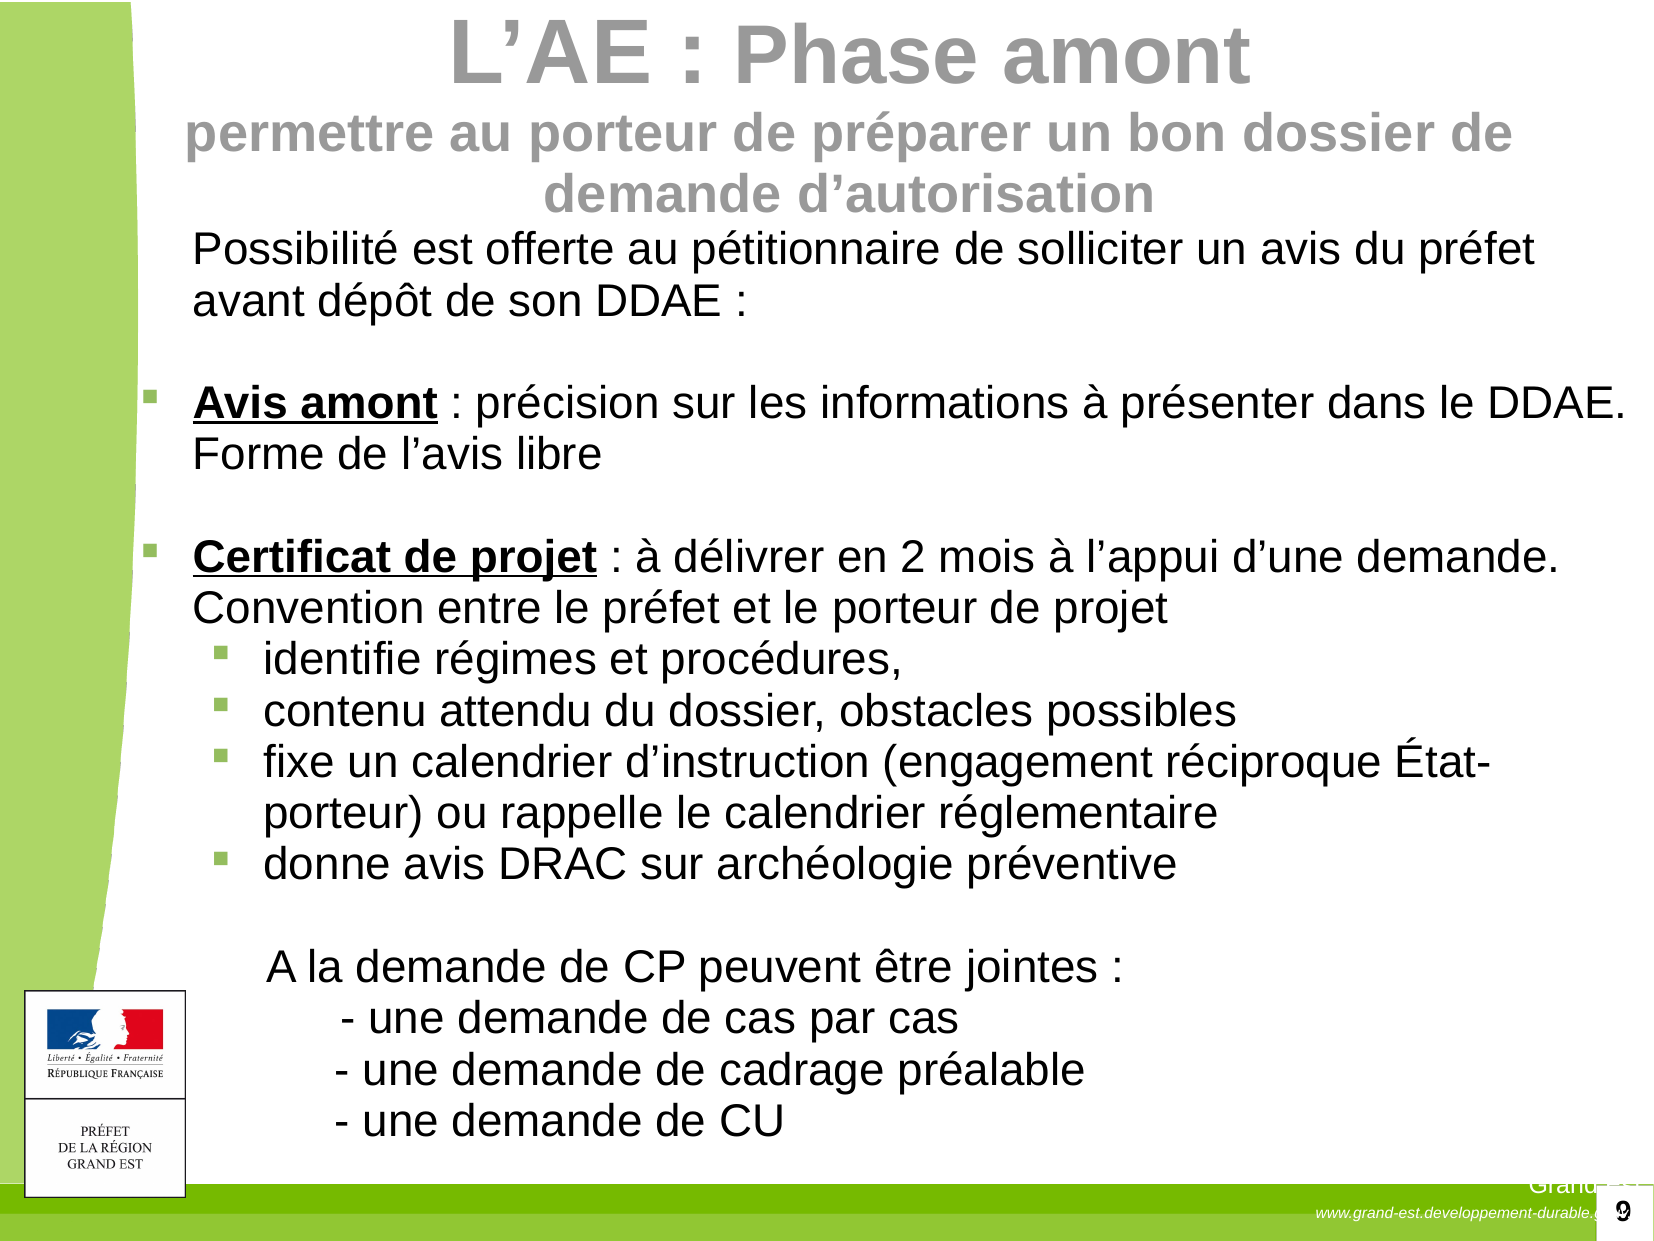

# L’AE : Phase amont permettre au porteur de préparer un bon dossier de demande d’autorisation
Possibilité est offerte au pétitionnaire de solliciter un avis du préfet avant dépôt de son DDAE :
Avis amont : précision sur les informations à présenter dans le DDAE. Forme de l’avis libre
Certificat de projet : à délivrer en 2 mois à l’appui d’une demande. Convention entre le préfet et le porteur de projet
identifie régimes et procédures,
contenu attendu du dossier, obstacles possibles
fixe un calendrier d’instruction (engagement réciproque État-porteur) ou rappelle le calendrier réglementaire
donne avis DRAC sur archéologie préventive
	A la demande de CP peuvent être jointes :
		- une demande de cas par cas
- une demande de cadrage préalable
- une demande de CU
9